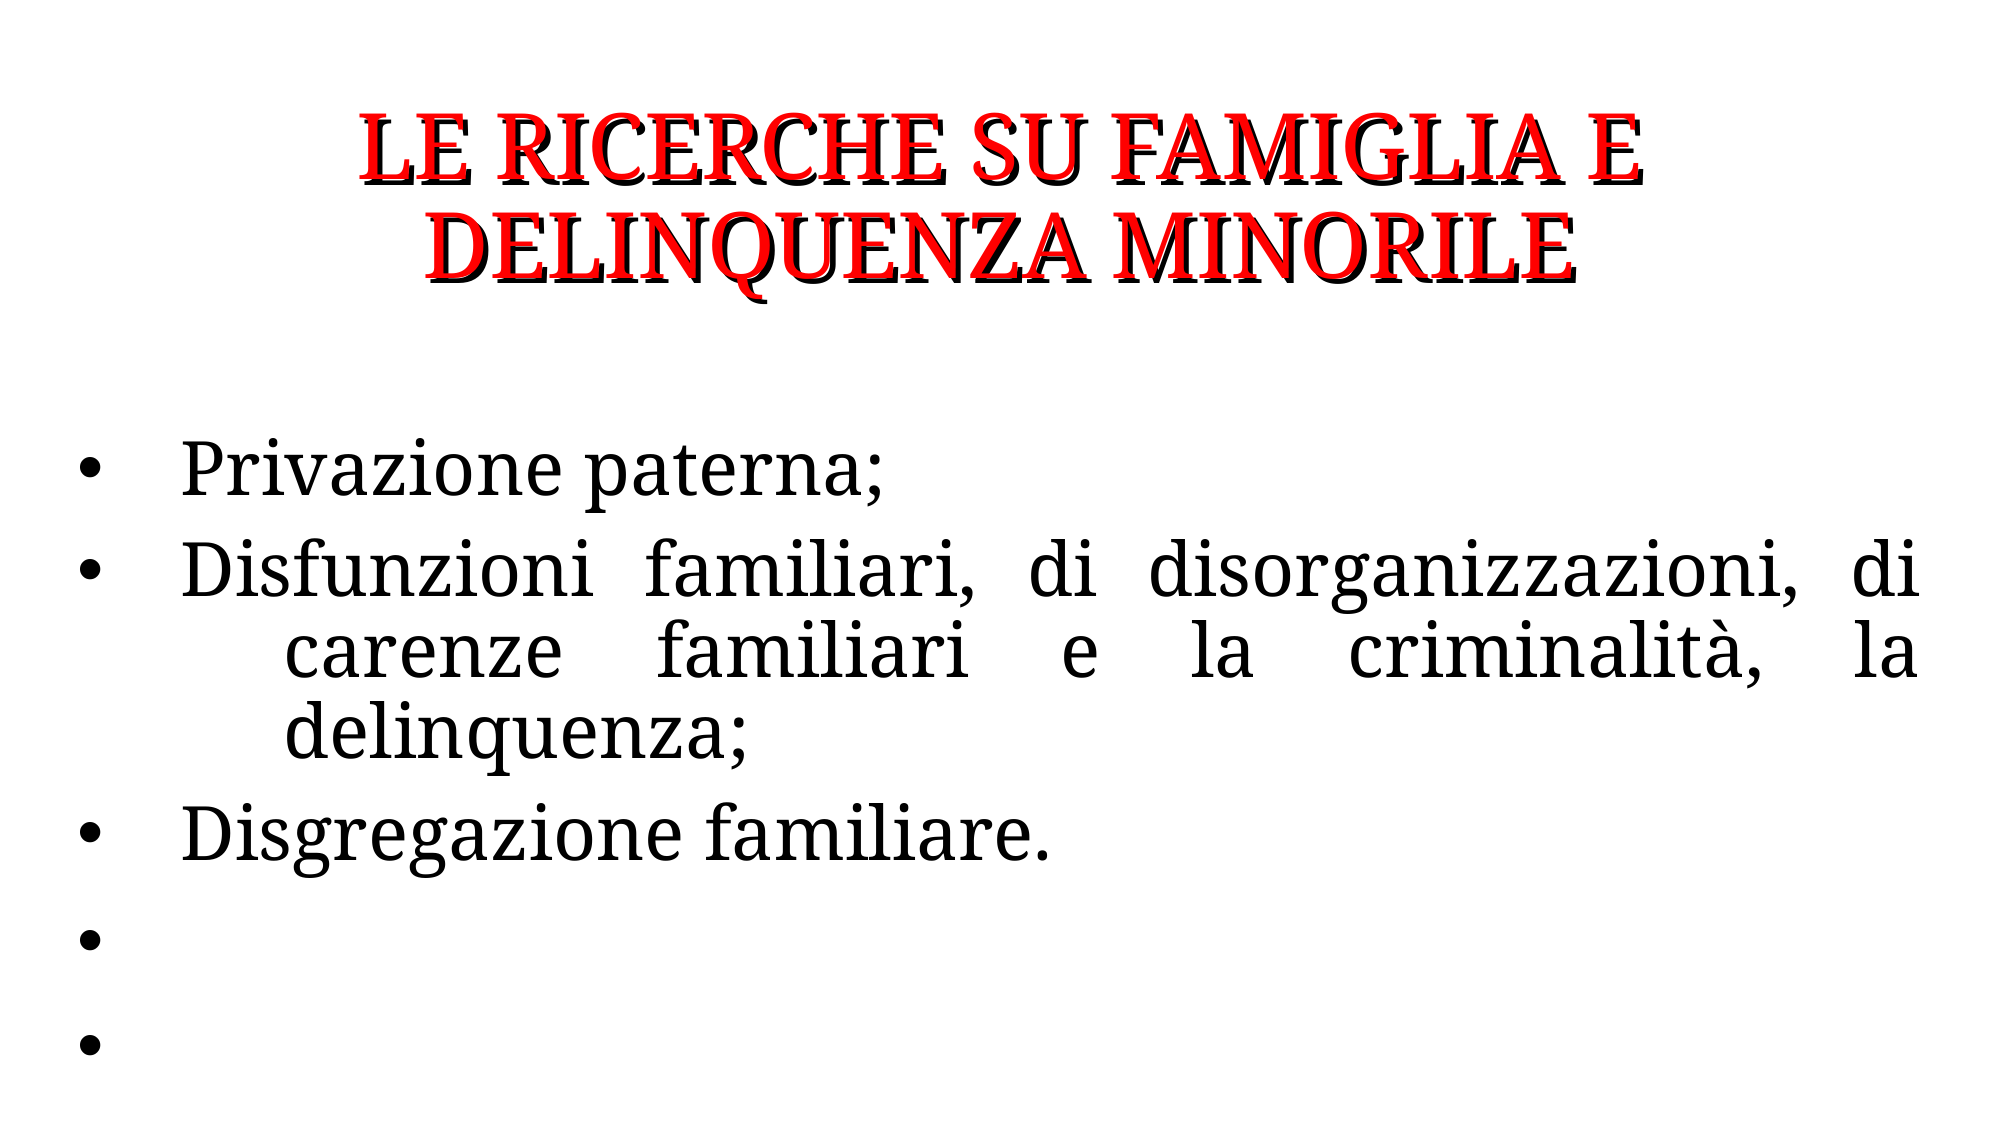

# LE RICERCHE SU FAMIGLIA E DELINQUENZA MINORILE
Privazione paterna;
Disfunzioni familiari, di disorganizzazioni, di carenze familiari e la criminalità, la delinquenza;
Disgregazione familiare.